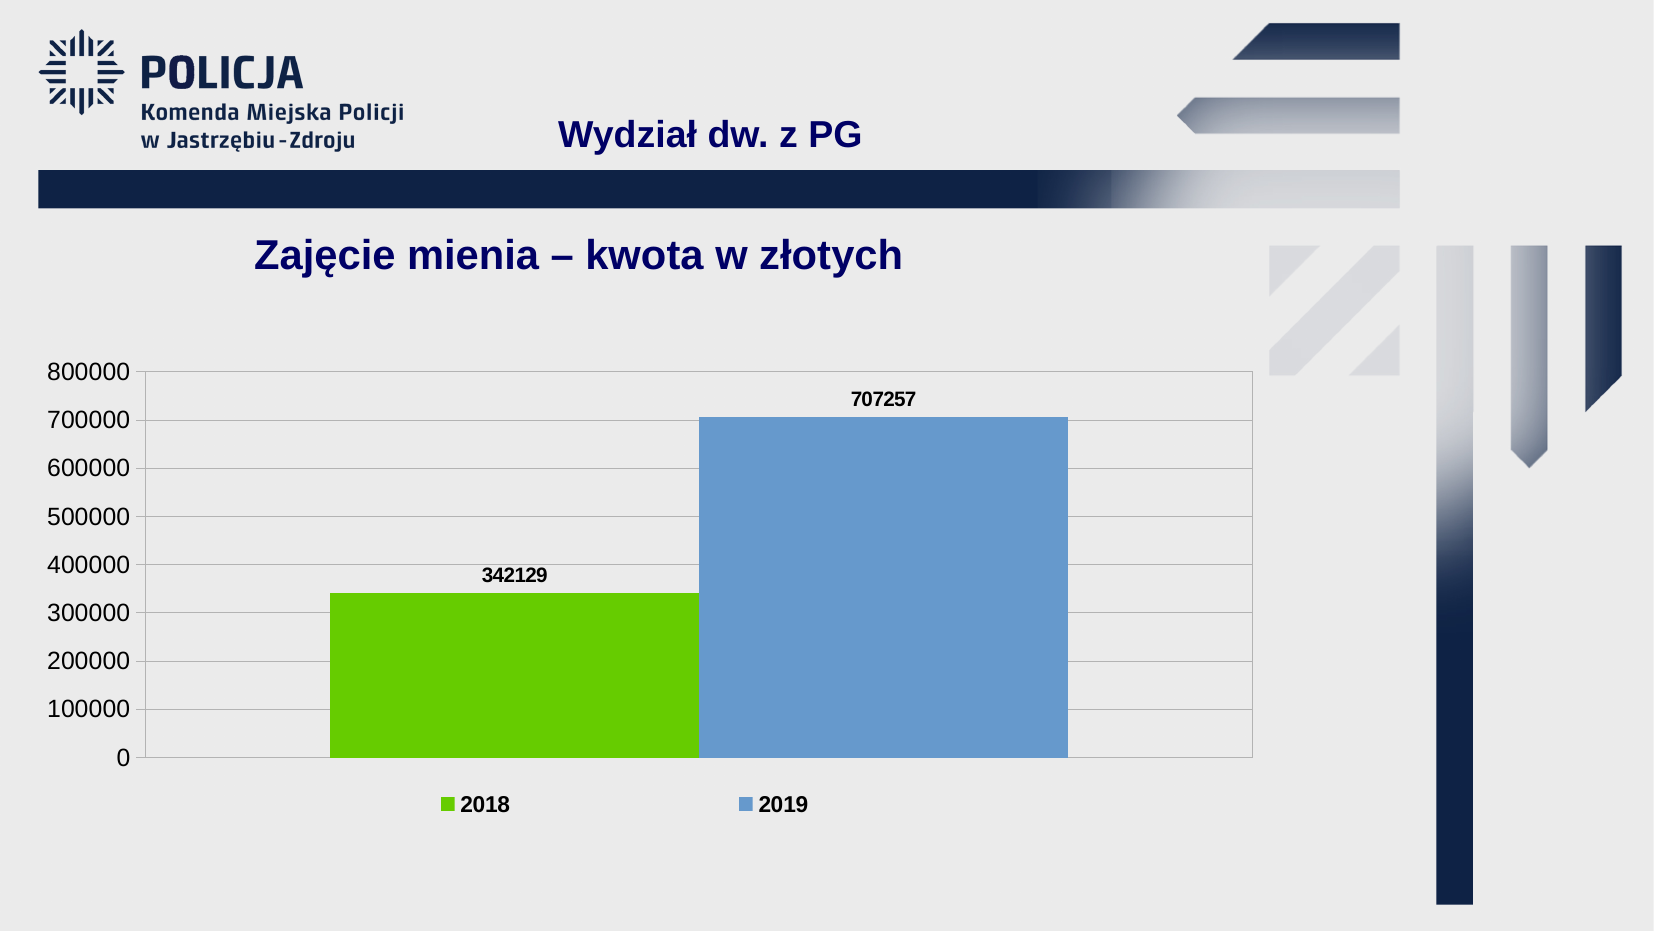

Wydział dw. z PG
Zajęcie mienia – kwota w złotych
### Chart
| Category | 2018 | 2019 |
|---|---|---|
| Wartość zabezpieczonego mienia | 342129.0 | 707257.0 |